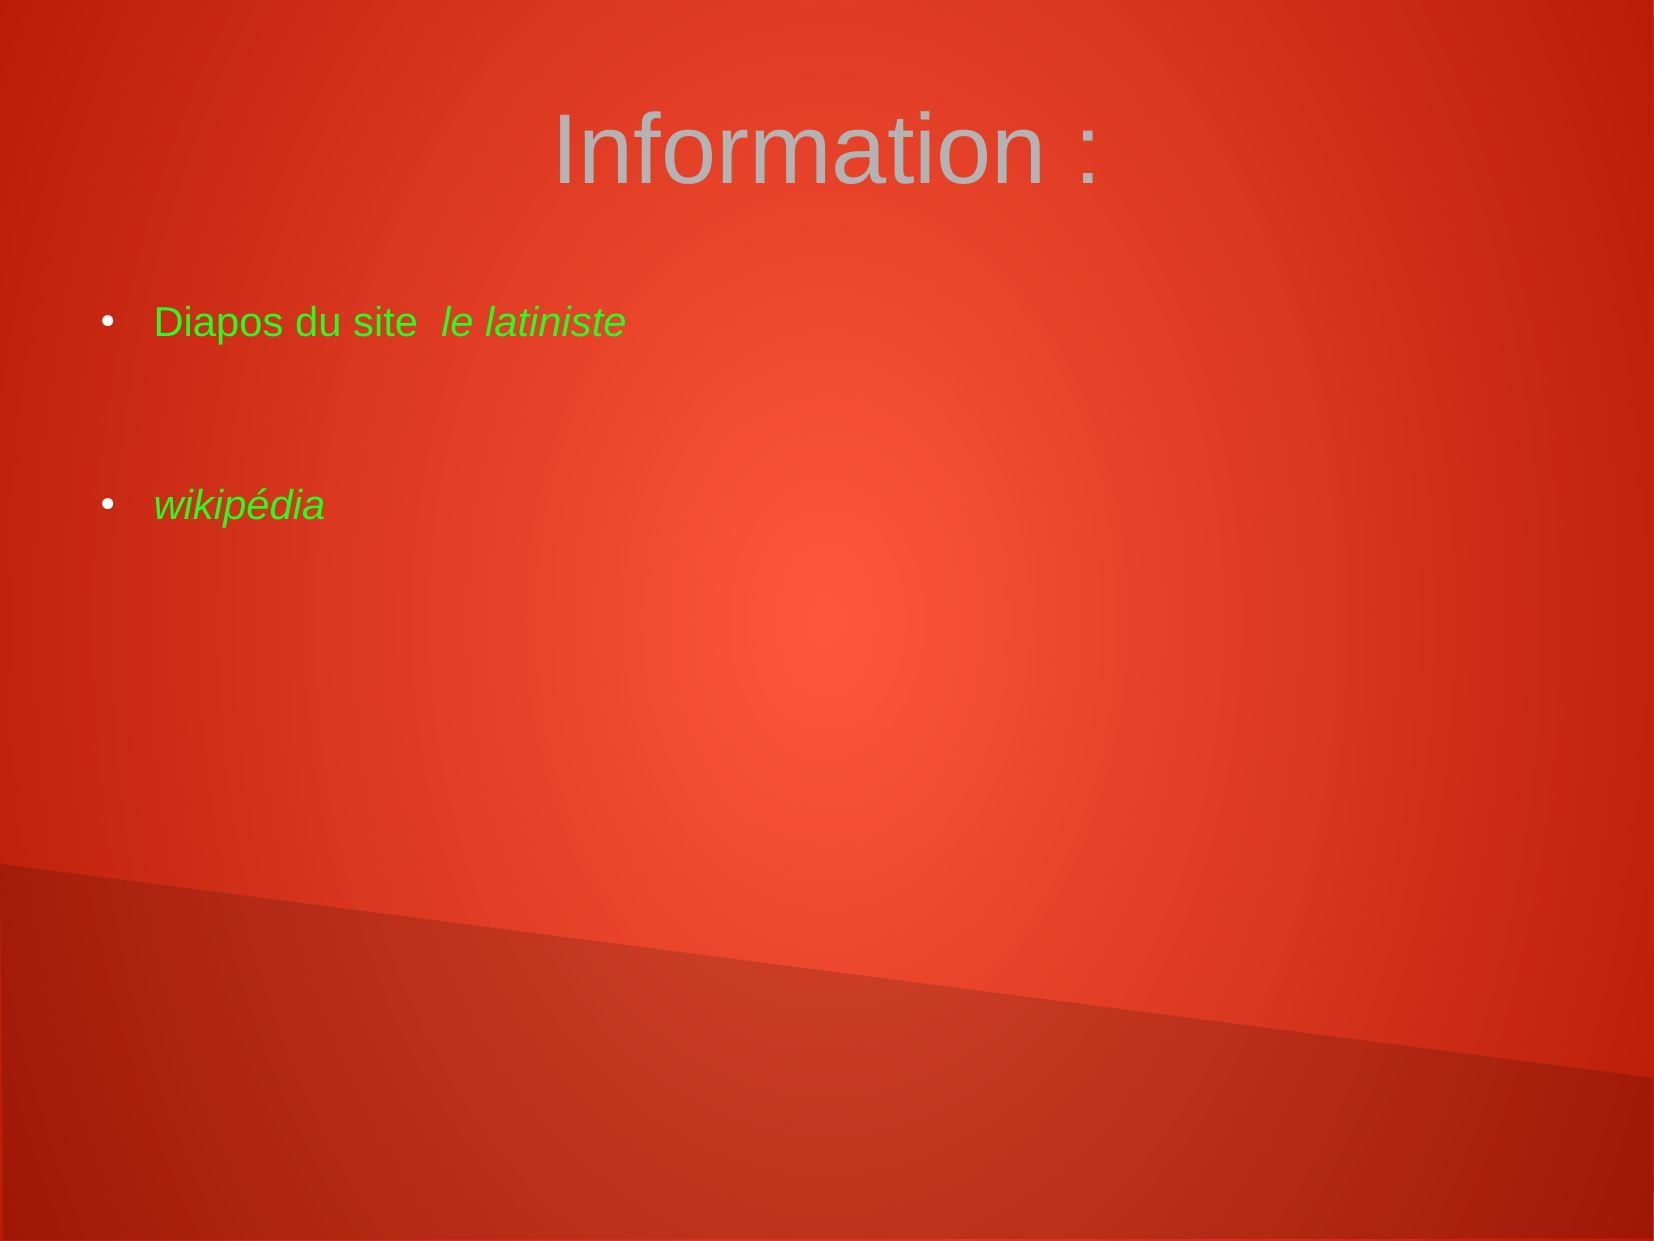

# Information :
Diapos du site le latiniste
wikipédia